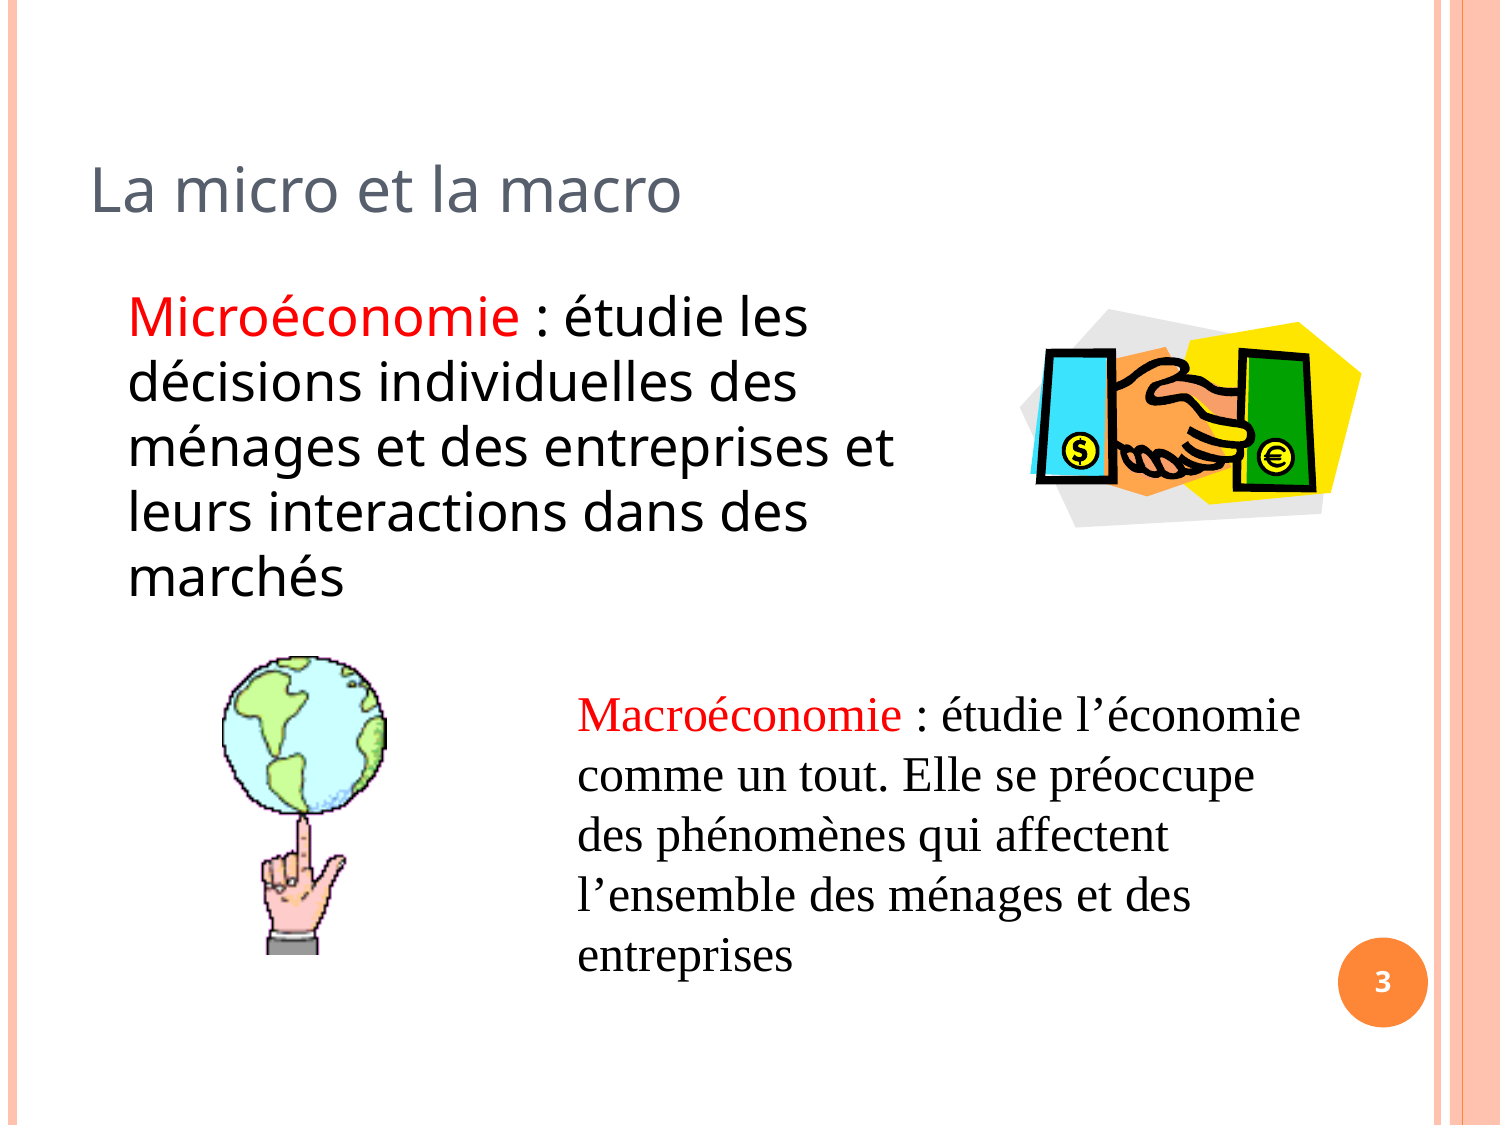

La micro et la macro
Microéconomie : étudie les décisions individuelles des ménages et des entreprises et leurs interactions dans des marchés
Macroéconomie : étudie l’économie comme un tout. Elle se préoccupe des phénomènes qui affectent l’ensemble des ménages et des entreprises